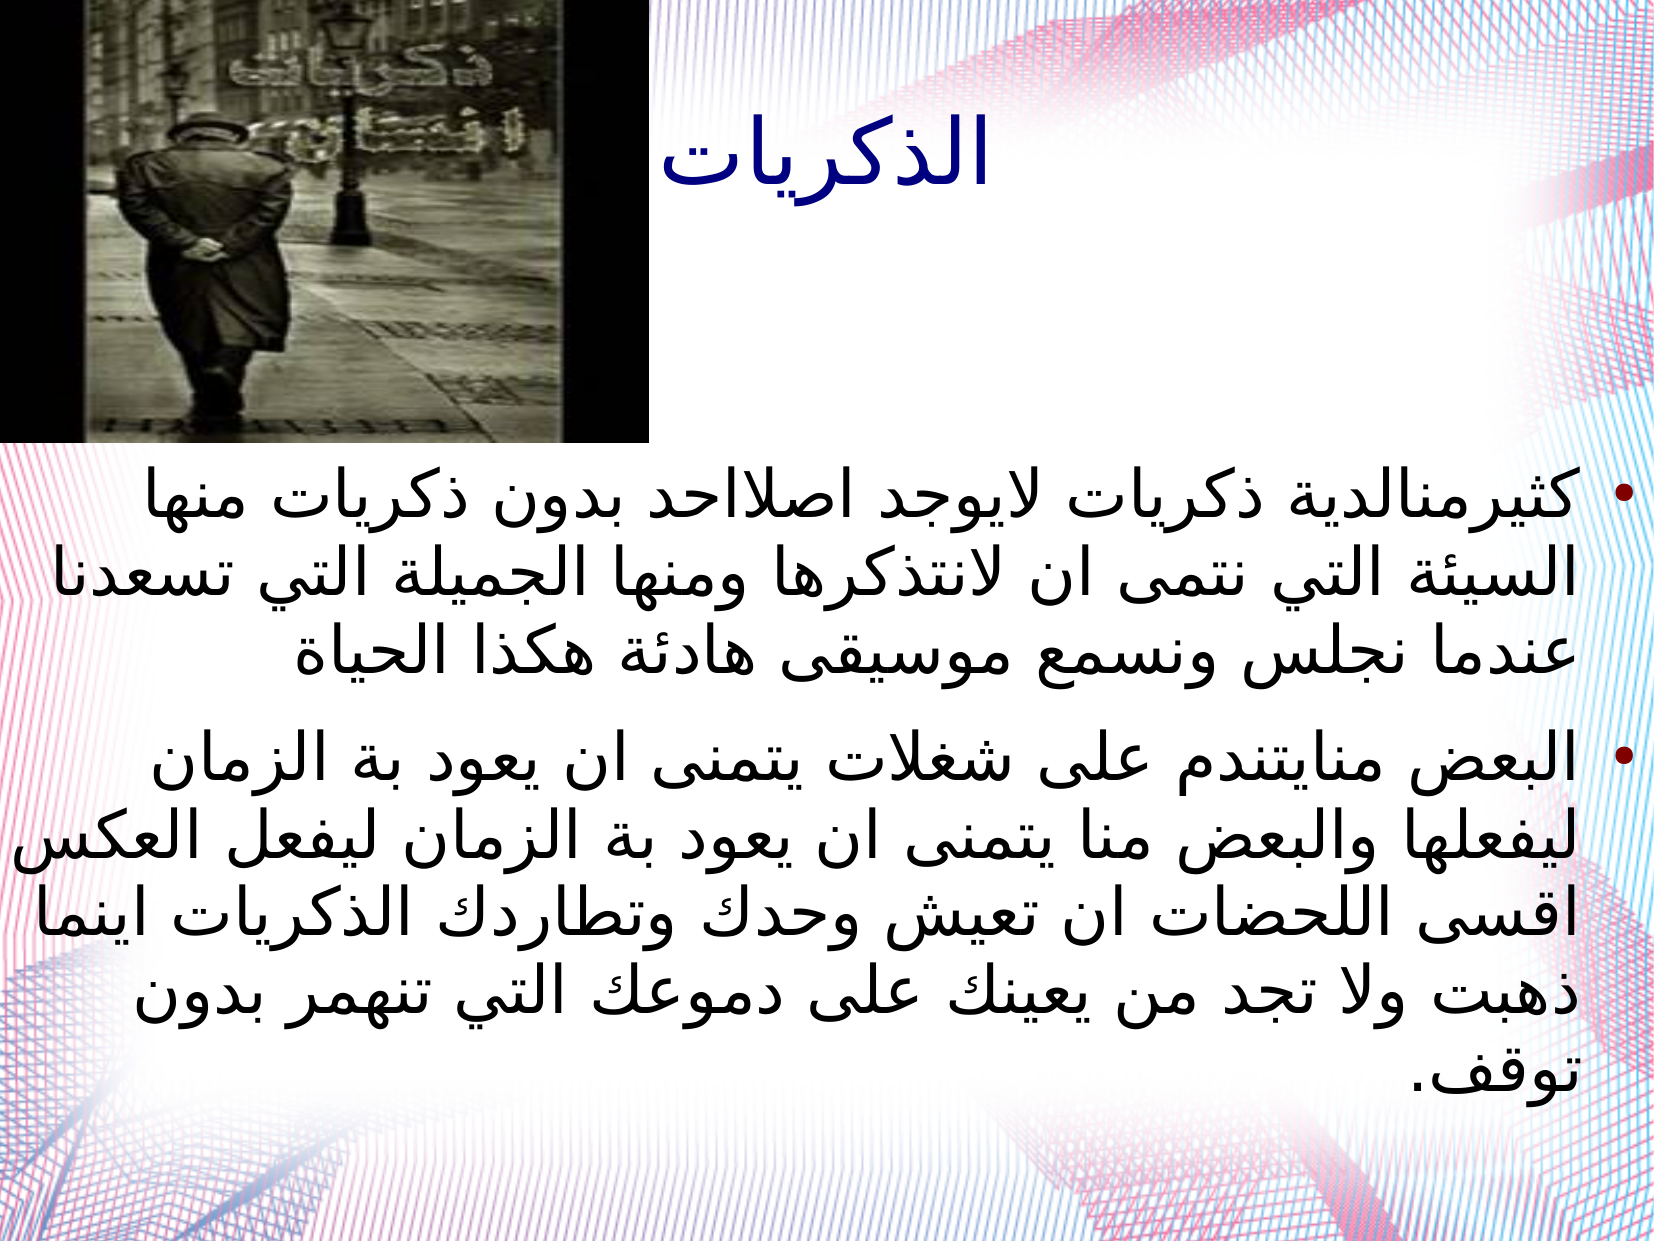

# الذكريات
كثيرمنالدية ذكريات لايوجد اصلااحد بدون ذكريات منها السيئة التي نتمى ان لانتذكرها ومنها الجميلة التي تسعدنا عندما نجلس ونسمع موسيقى هادئة هكذا الحياة
البعض منايتندم على شغلات يتمنى ان يعود بة الزمان ليفعلها والبعض منا يتمنى ان يعود بة الزمان ليفعل العكس اقسى اللحضات ان تعيش وحدك وتطاردك الذكريات اينما ذهبت ولا تجد من يعينك على دموعك التي تنهمر بدون توقف.